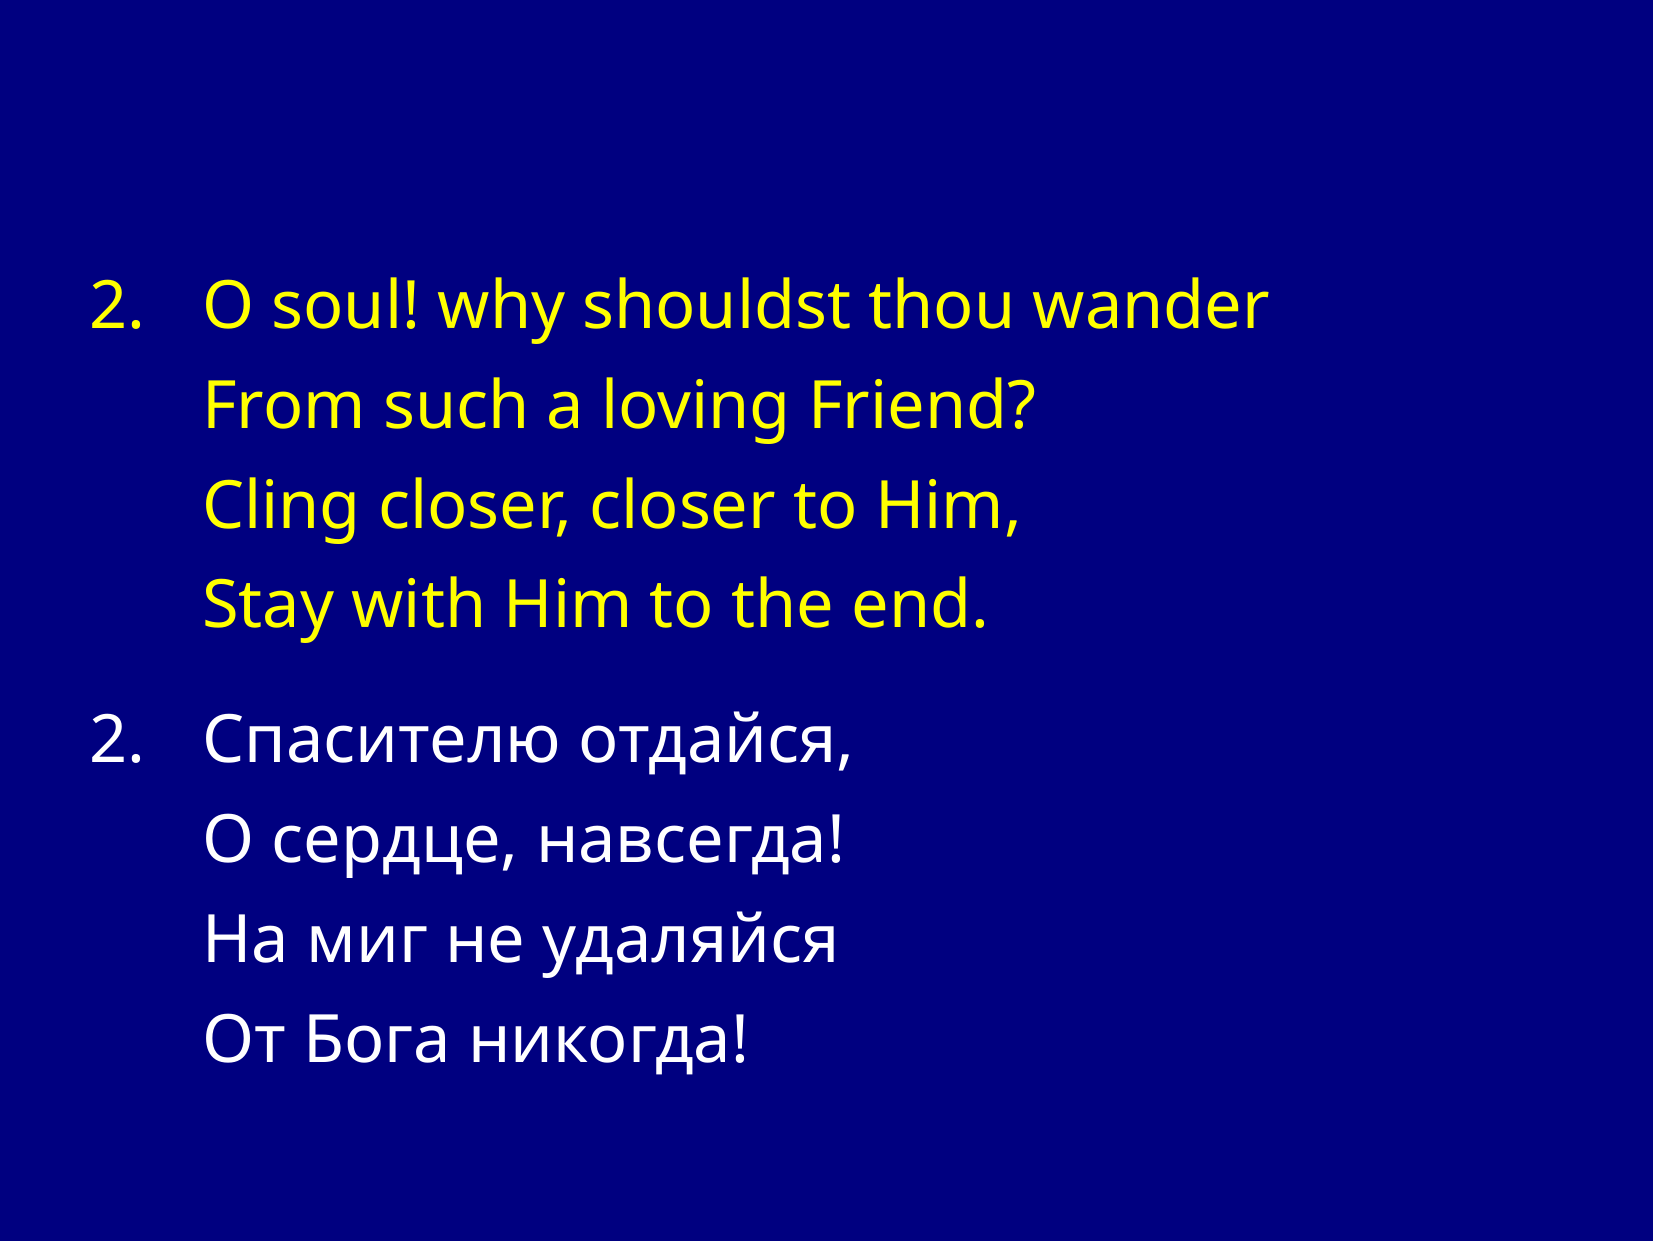

2.	O soul! why shouldst thou wander
	From such a loving Friend?
	Cling closer, closer to Him,
	Stay with Him to the end.
2.	Спасителю отдайся,
	О сердце, навсегда!
	На миг не удаляйся
	От Бога никогда!